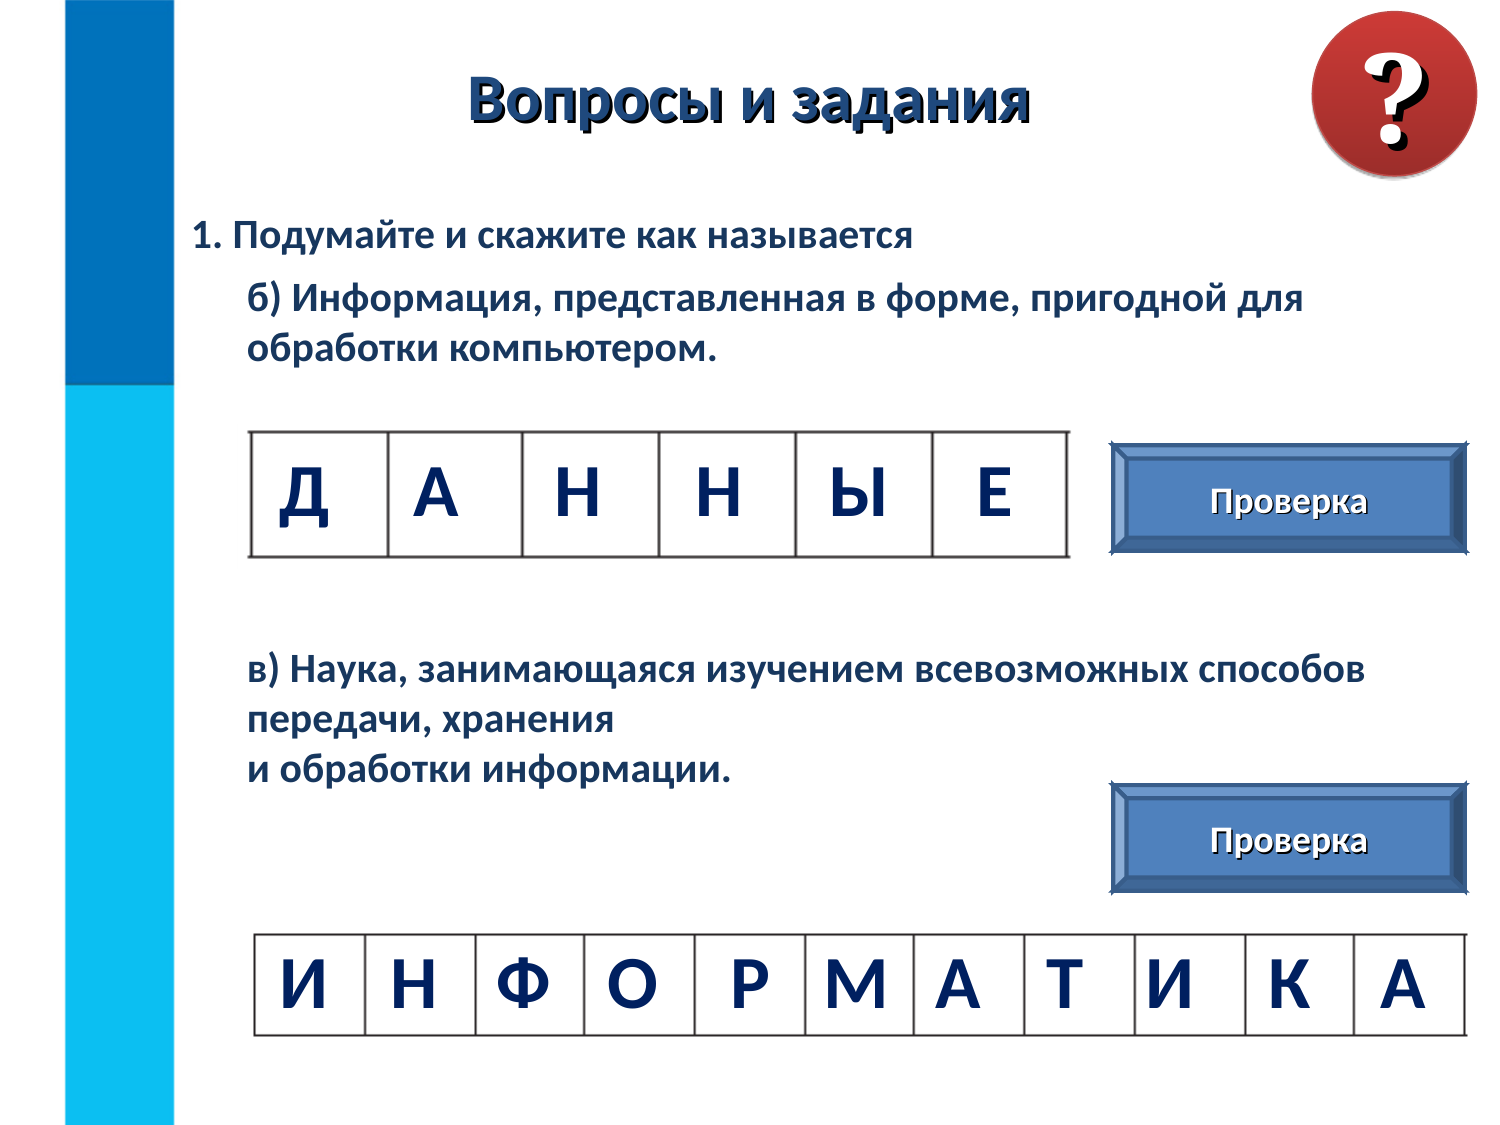

Вопросы и задания
?
# 1. Подумайте и скажите как называется
	б) Информация, представленная в форме, пригодной для обработки компьютером.
Д
А
Н
Н
Ы
Е
Проверка
	в) Наука, занимающаяся изучением всевозможных способов передачи, хранения
и обработки информации.
Проверка
И
Н
Ф
О
Р
М
А
Т
И
К
А